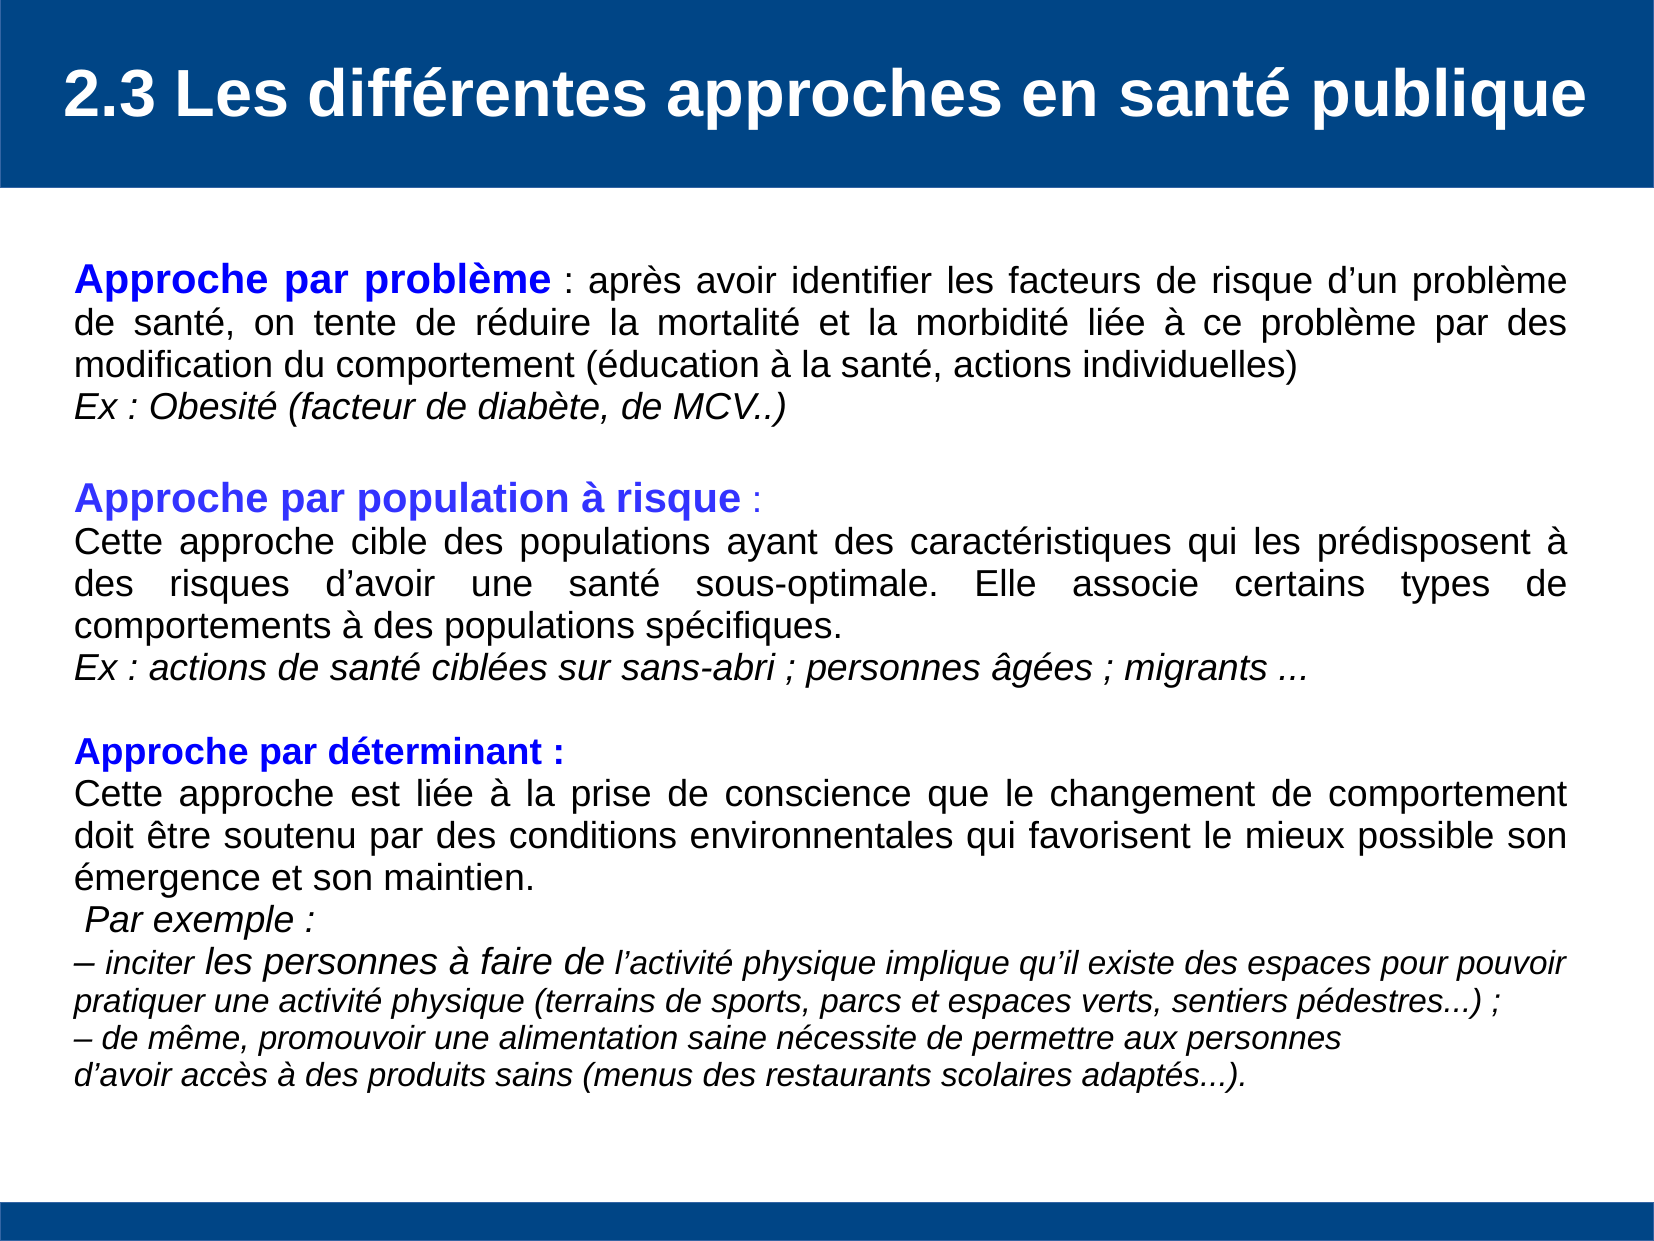

# 2.3 Les différentes approches en santé publique
L’
L’
L’
L’
L’
L’
L’
Approche par problème : après avoir identifier les facteurs de risque d’un problème de santé, on tente de réduire la mortalité et la morbidité liée à ce problème par des modification du comportement (éducation à la santé, actions individuelles)
Ex : Obesité (facteur de diabète, de MCV..)
Approche par population à risque :
Cette approche cible des populations ayant des caractéristiques qui les prédisposent à des risques d’avoir une santé sous-optimale. Elle associe certains types de comportements à des populations spécifiques.
Ex : actions de santé ciblées sur sans-abri ; personnes âgées ; migrants ...
Approche par déterminant :
Cette approche est liée à la prise de conscience que le changement de comportement doit être soutenu par des conditions environnentales qui favorisent le mieux possible son émergence et son maintien.
 Par exemple :
– inciter les personnes à faire de l’activité physique implique qu’il existe des espaces pour pouvoir pratiquer une activité physique (terrains de sports, parcs et espaces verts, sentiers pédestres...) ;
– de même, promouvoir une alimentation saine nécessite de permettre aux personnes
d’avoir accès à des produits sains (menus des restaurants scolaires adaptés...).